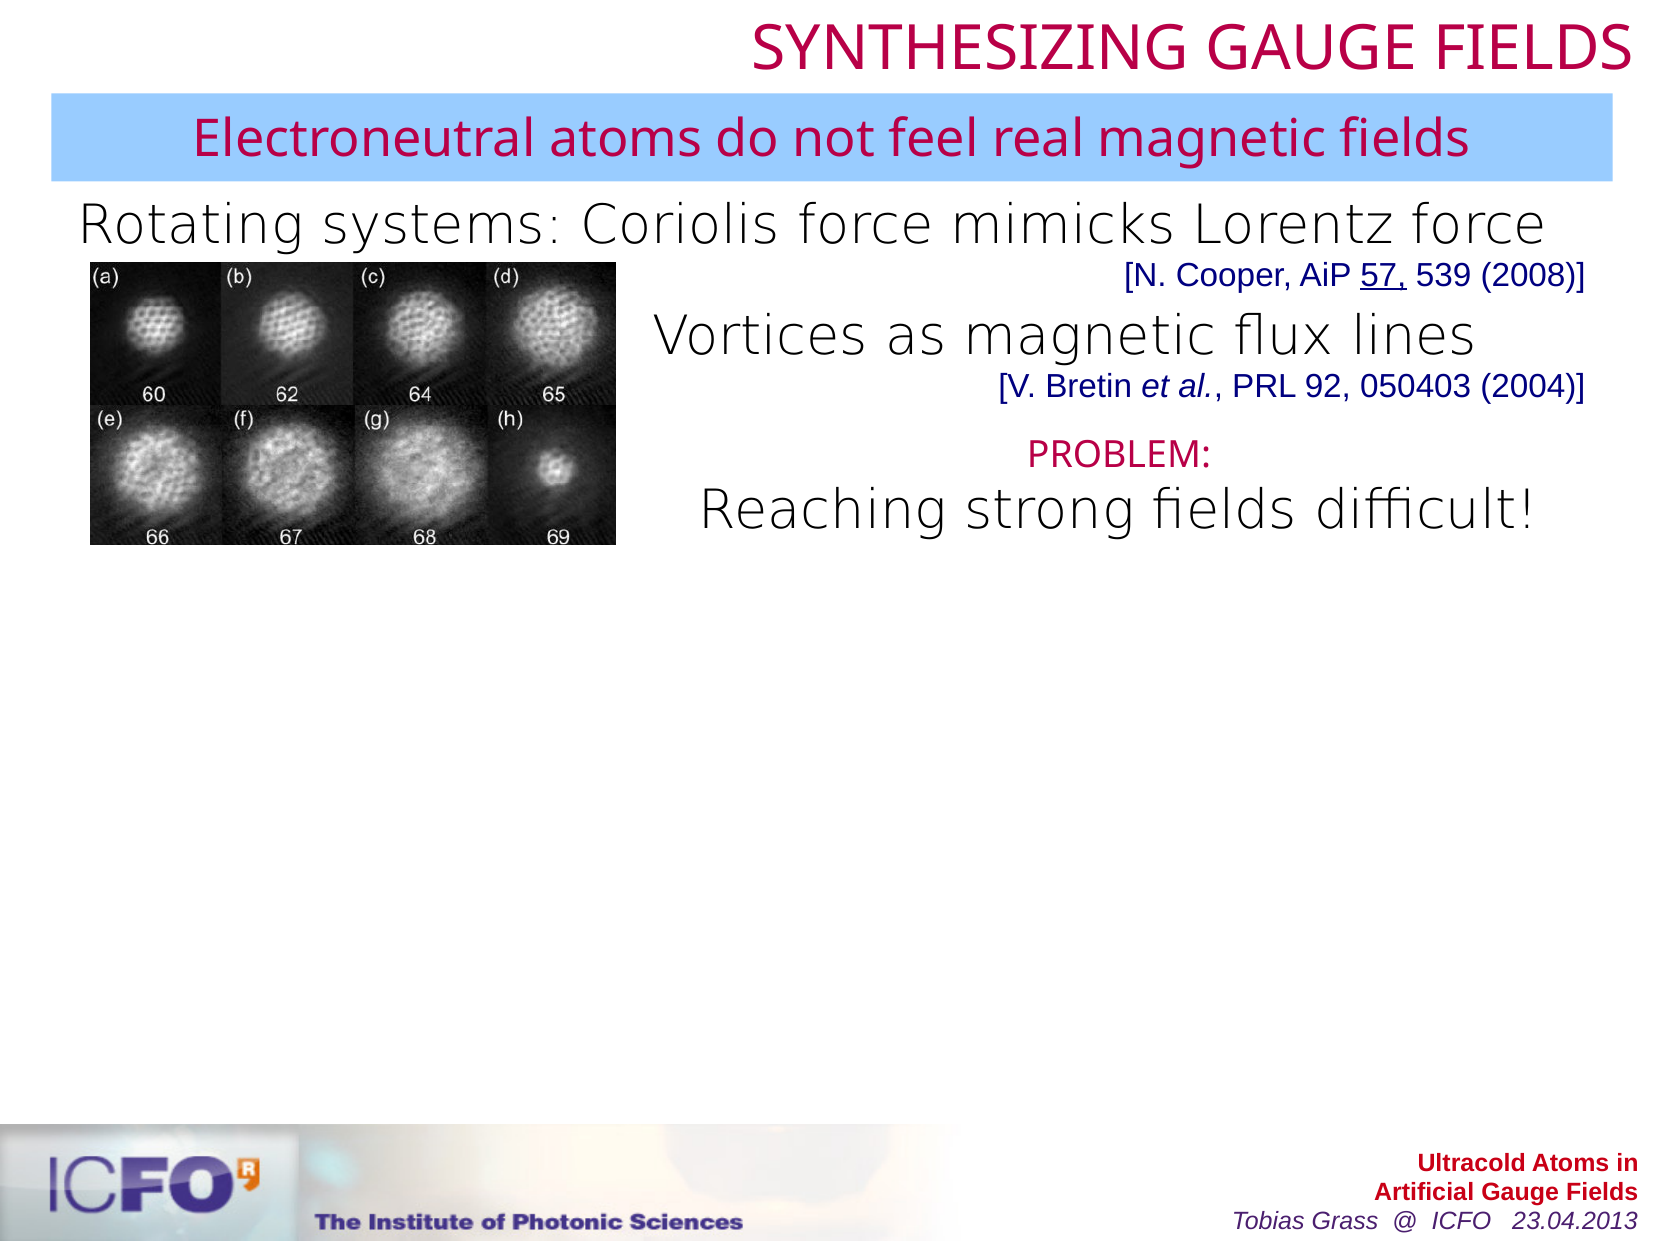

SYNTHESIZING GAUGE FIELDS
Electroneutral atoms do not feel real magnetic fields
Rotating systems: Coriolis force mimicks Lorentz force
[N. Cooper, AiP 57, 539 (2008)]
Vortices as magnetic flux lines
[V. Bretin et al., PRL 92, 050403 (2004)]
PROBLEM:
Reaching strong fields difficult!
Ultracold Atoms in
Artificial Gauge Fields
Tobias Grass @ ICFO 23.04.2013